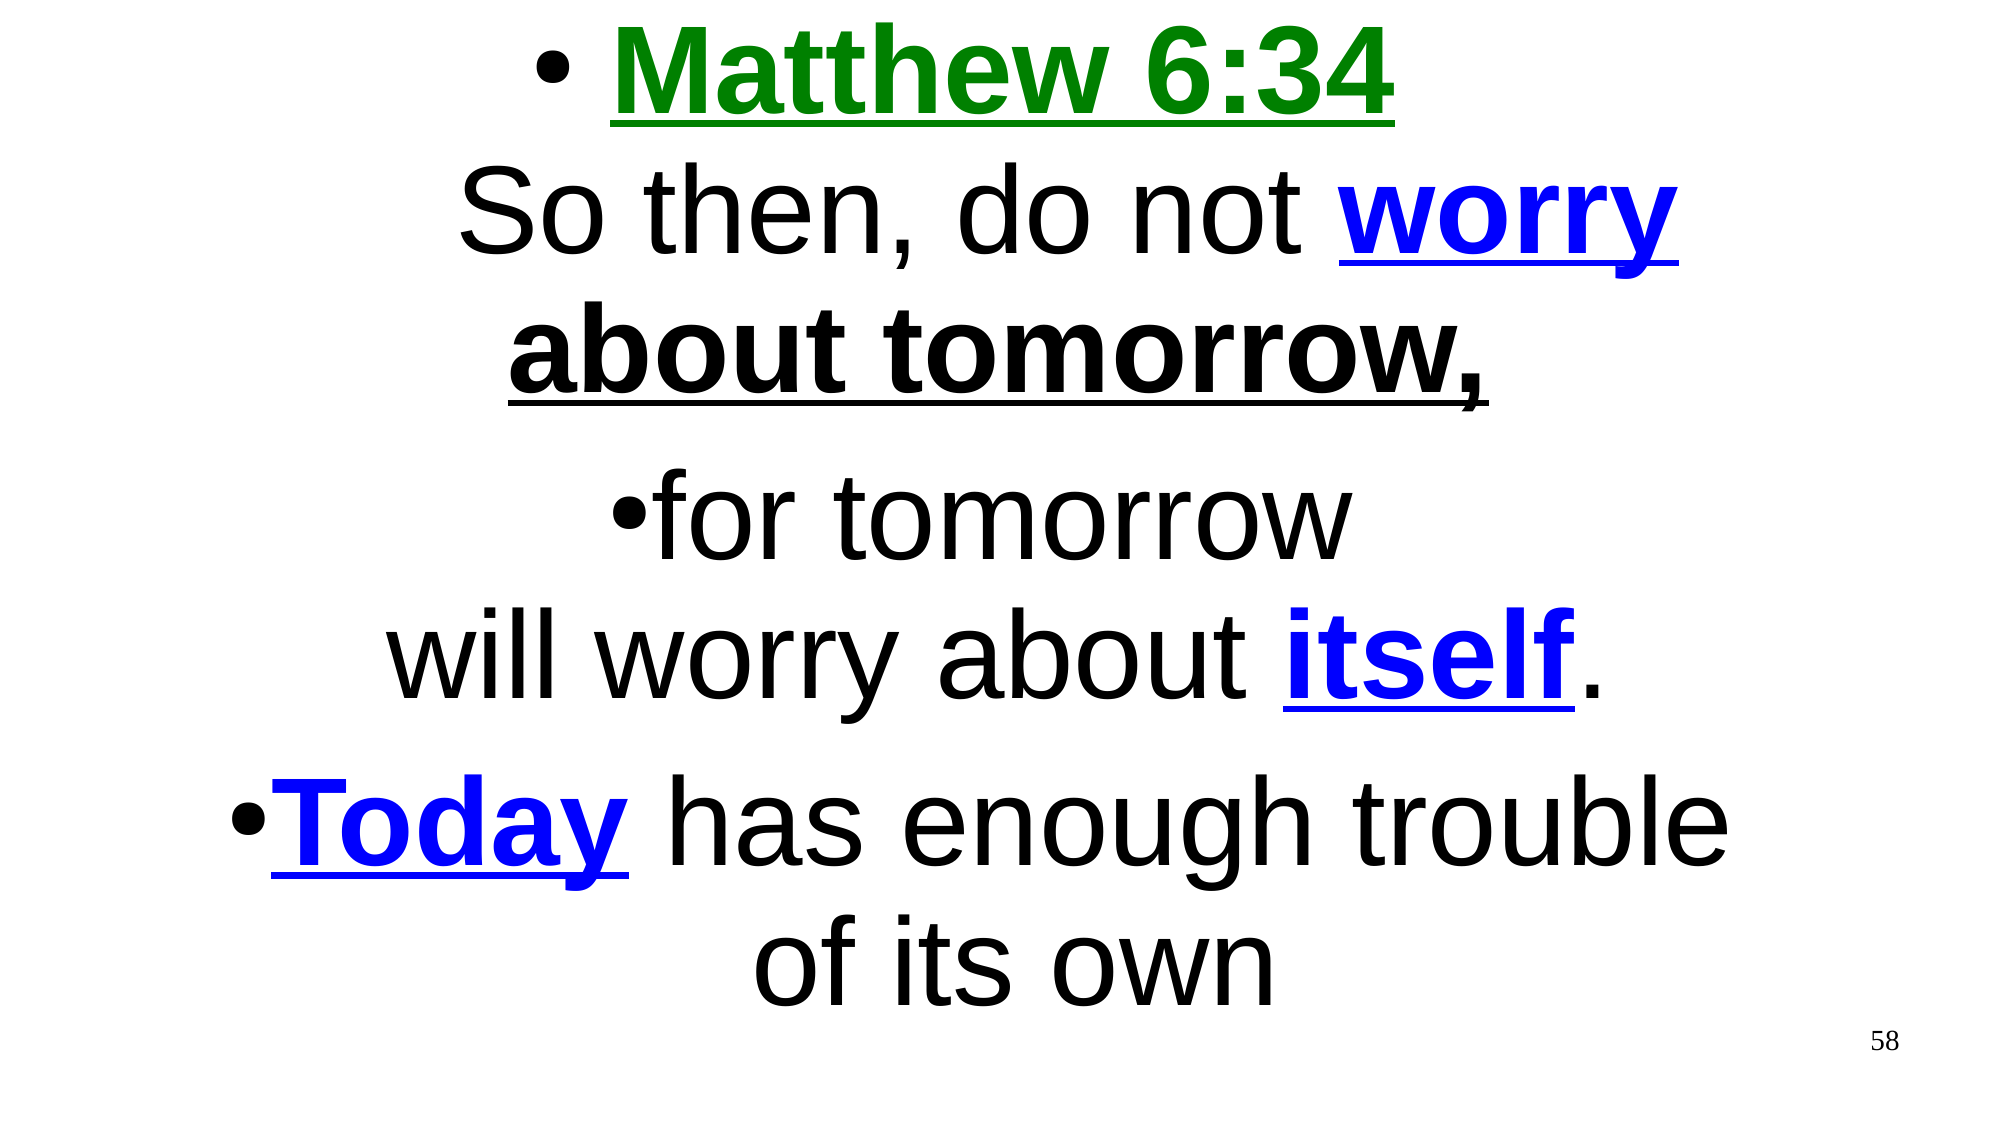

# Matthew 6:34  So then, do not worry about tomorrow,
for tomorrow
will worry about itself.
Today has enough trouble
of its own
58